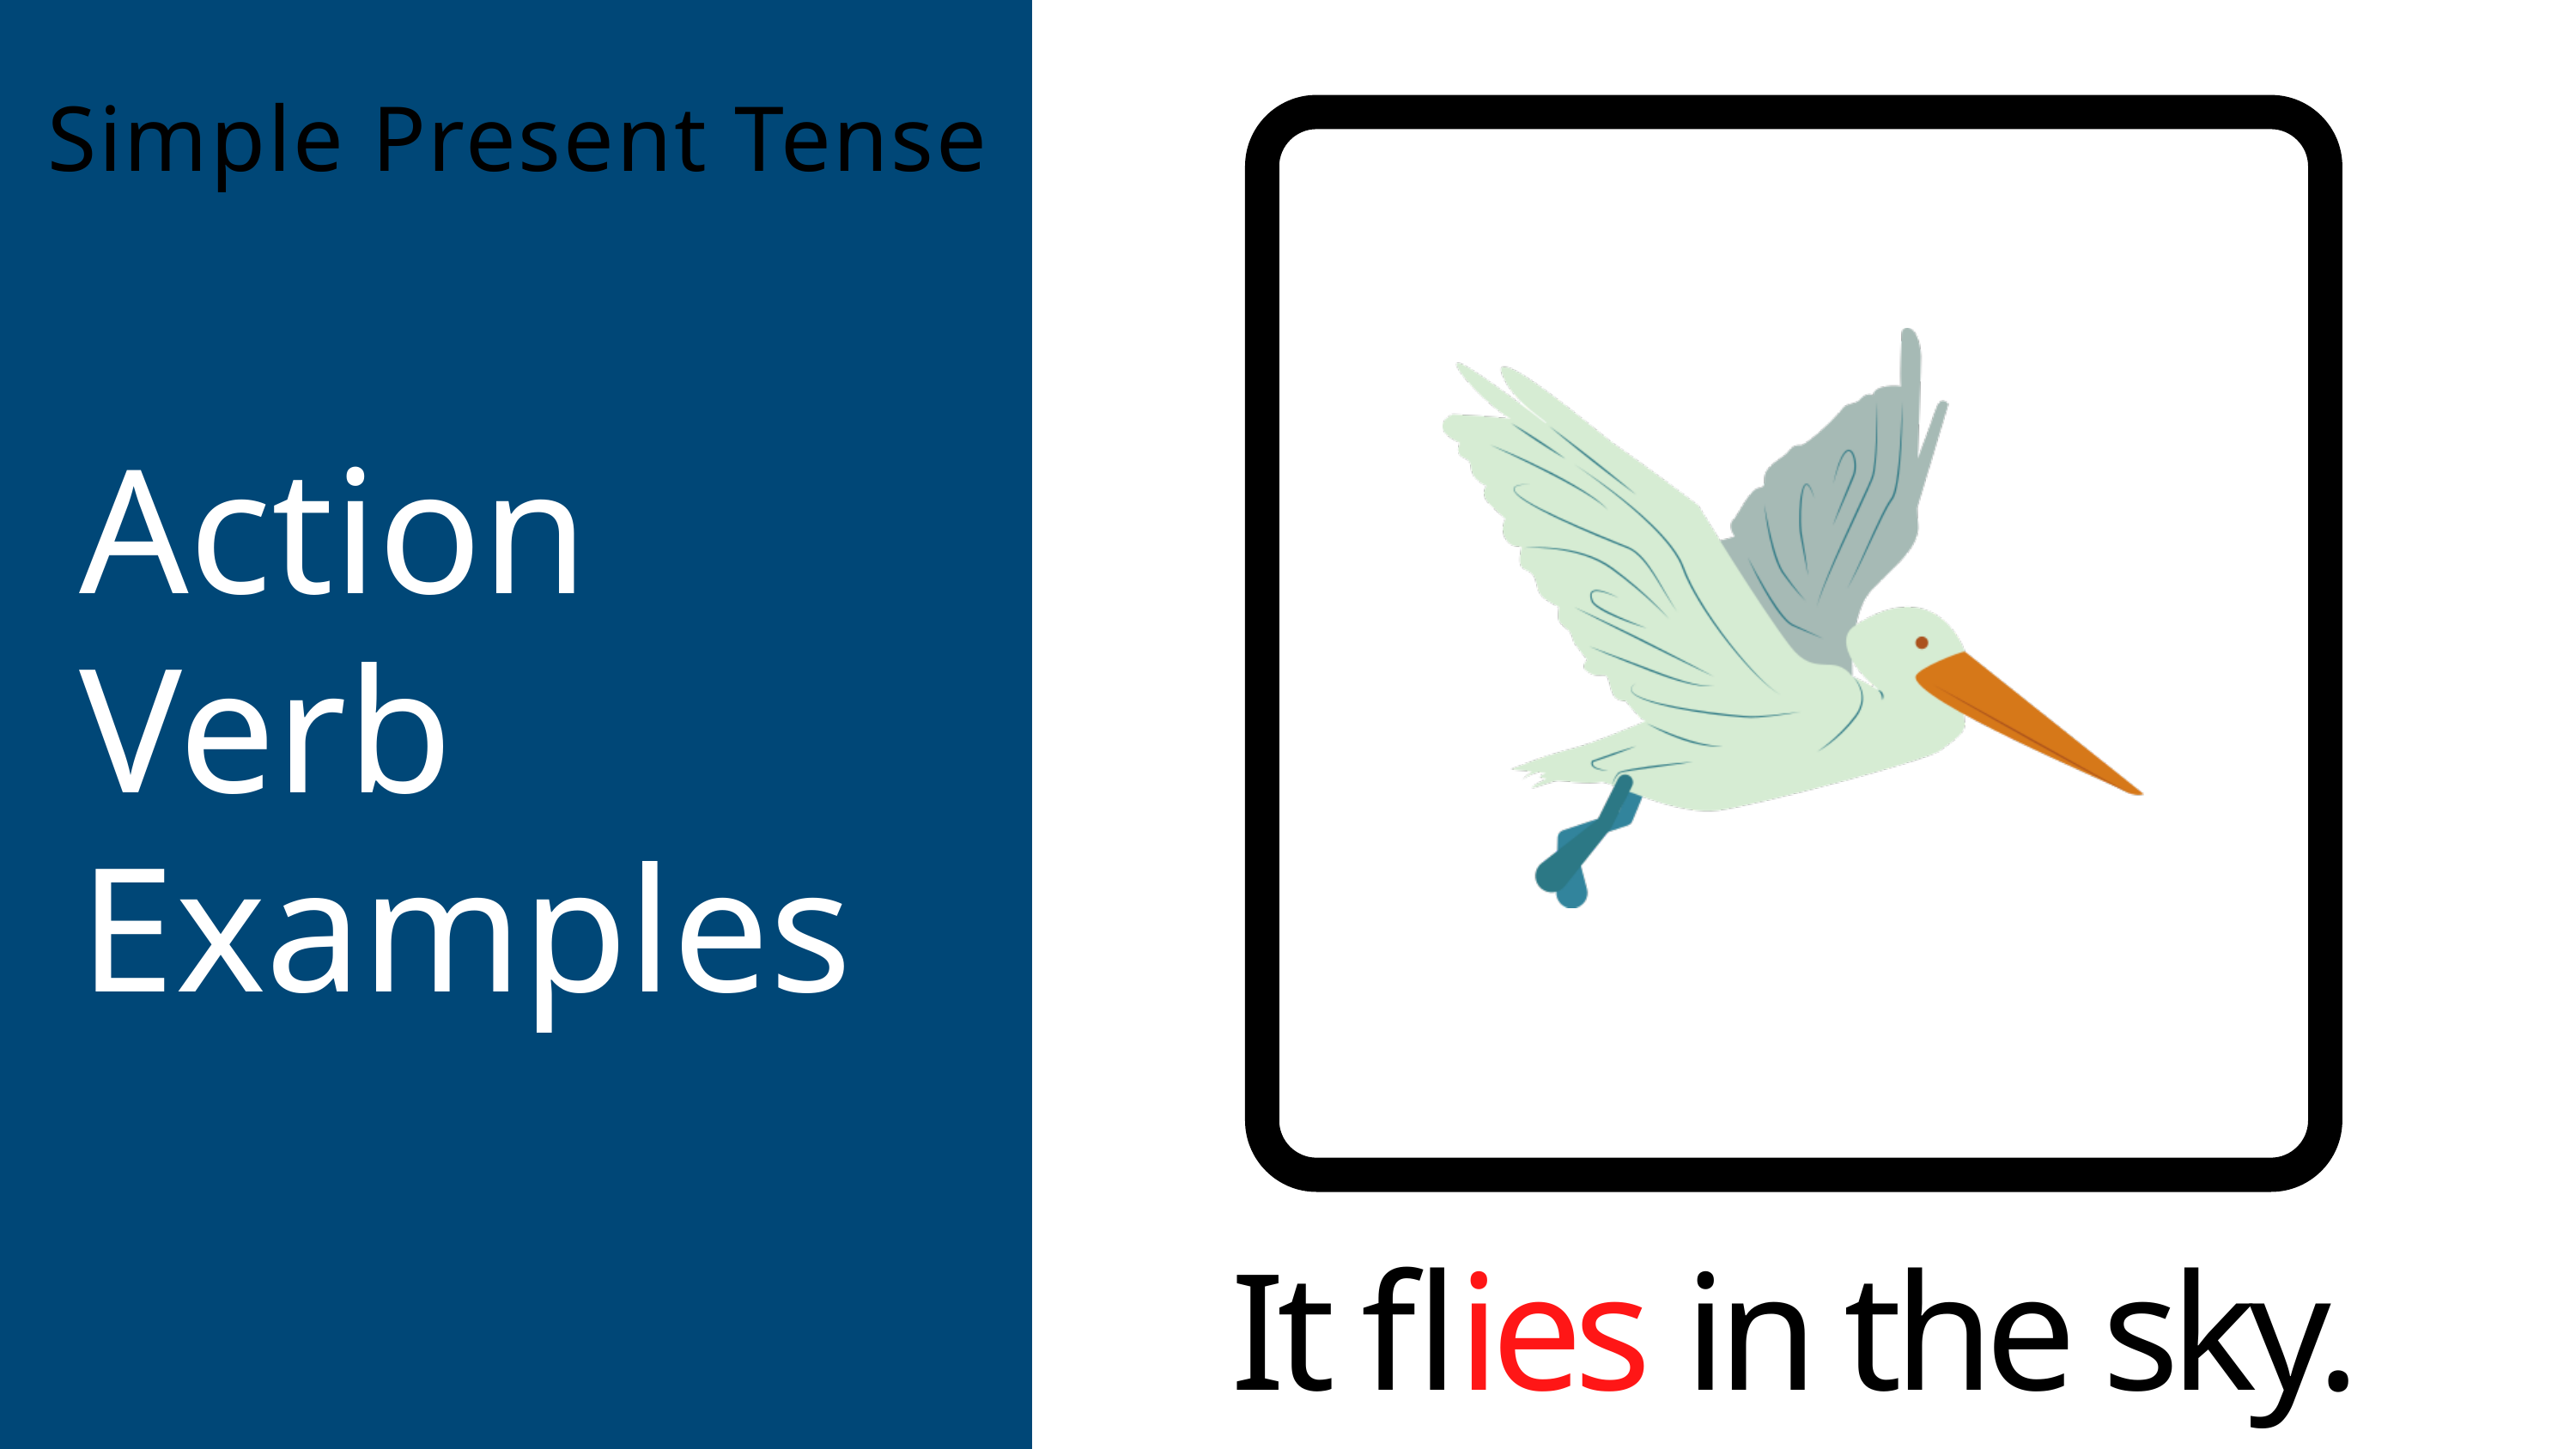

Simple Present Tense
Action Verb Examples
It flies in the sky.